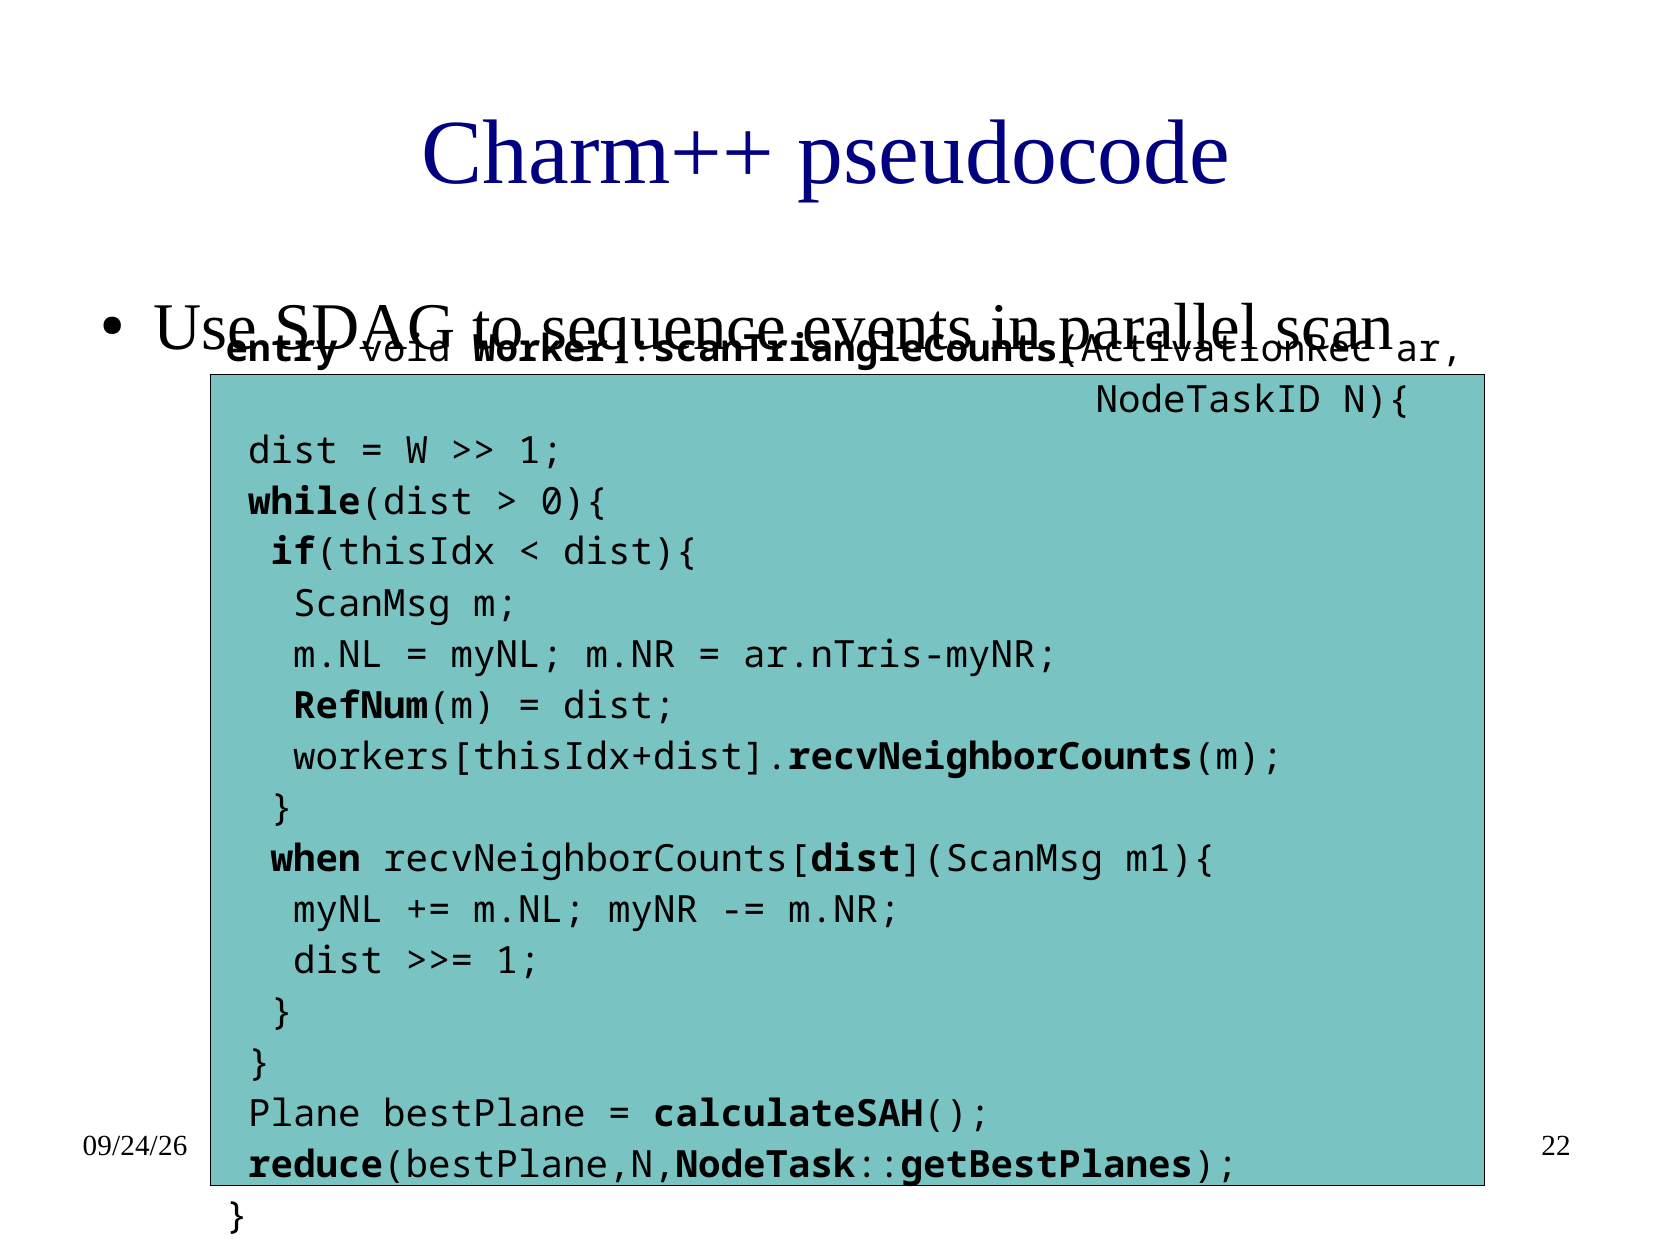

# Charm++ pseudocode
Use SDAG to sequence events in parallel scan
entry void Worker::scanTriangleCounts(ActivationRec ar,
											 NodeTaskID N){
 dist = W >> 1;
 while(dist > 0){
 if(thisIdx < dist){
 ScanMsg m;
 m.NL = myNL; m.NR = ar.nTris-myNR;
 RefNum(m) = dist;
 workers[thisIdx+dist].recvNeighborCounts(m);
 }
 when recvNeighborCounts[dist](ScanMsg m1){
 myNL += m.NL; myNR -= m.NR;
 dist >>= 1;
 }
 }
 Plane bestPlane = calculateSAH();
 reduce(bestPlane,N,NodeTask::getBestPlanes);
}
22